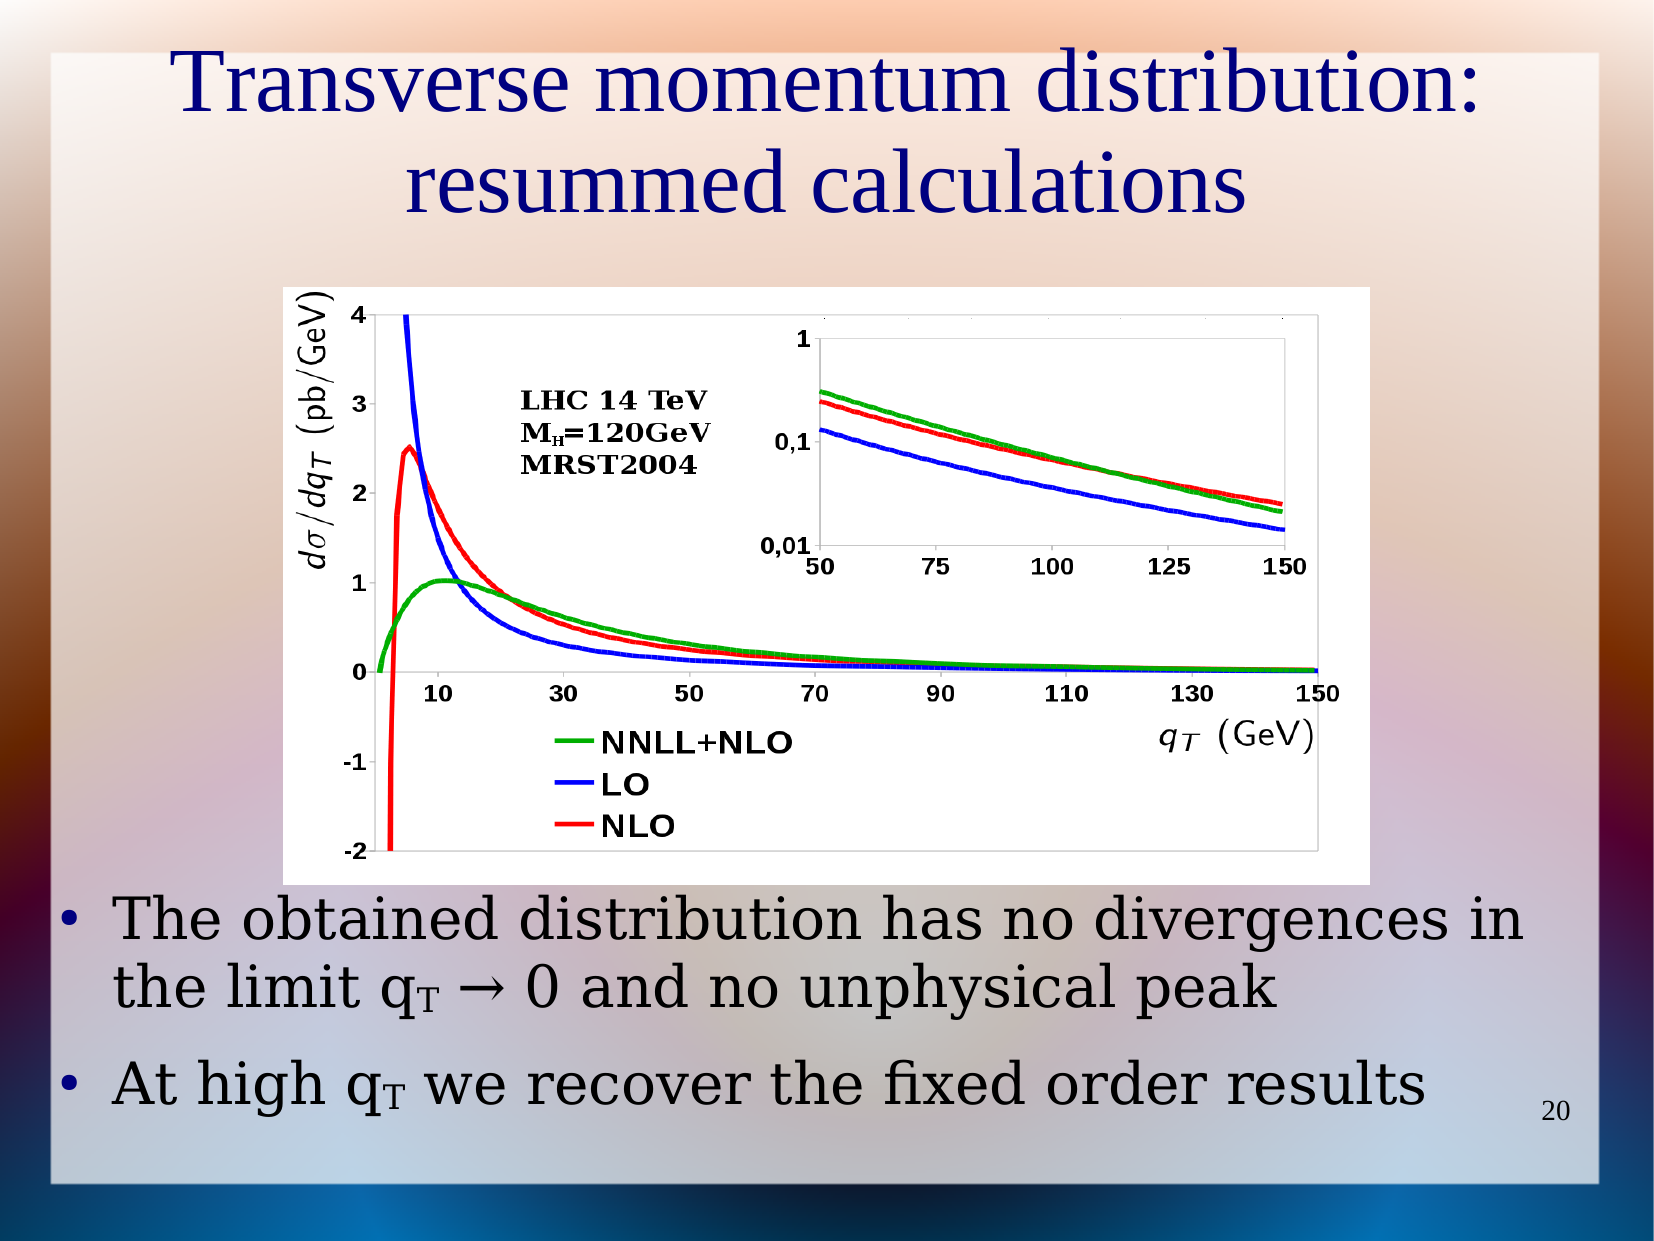

# Transverse momentum distribution: resummed calculations
The obtained distribution has no divergences in the limit qT → 0 and no unphysical peak
At high qT we recover the fixed order results
20